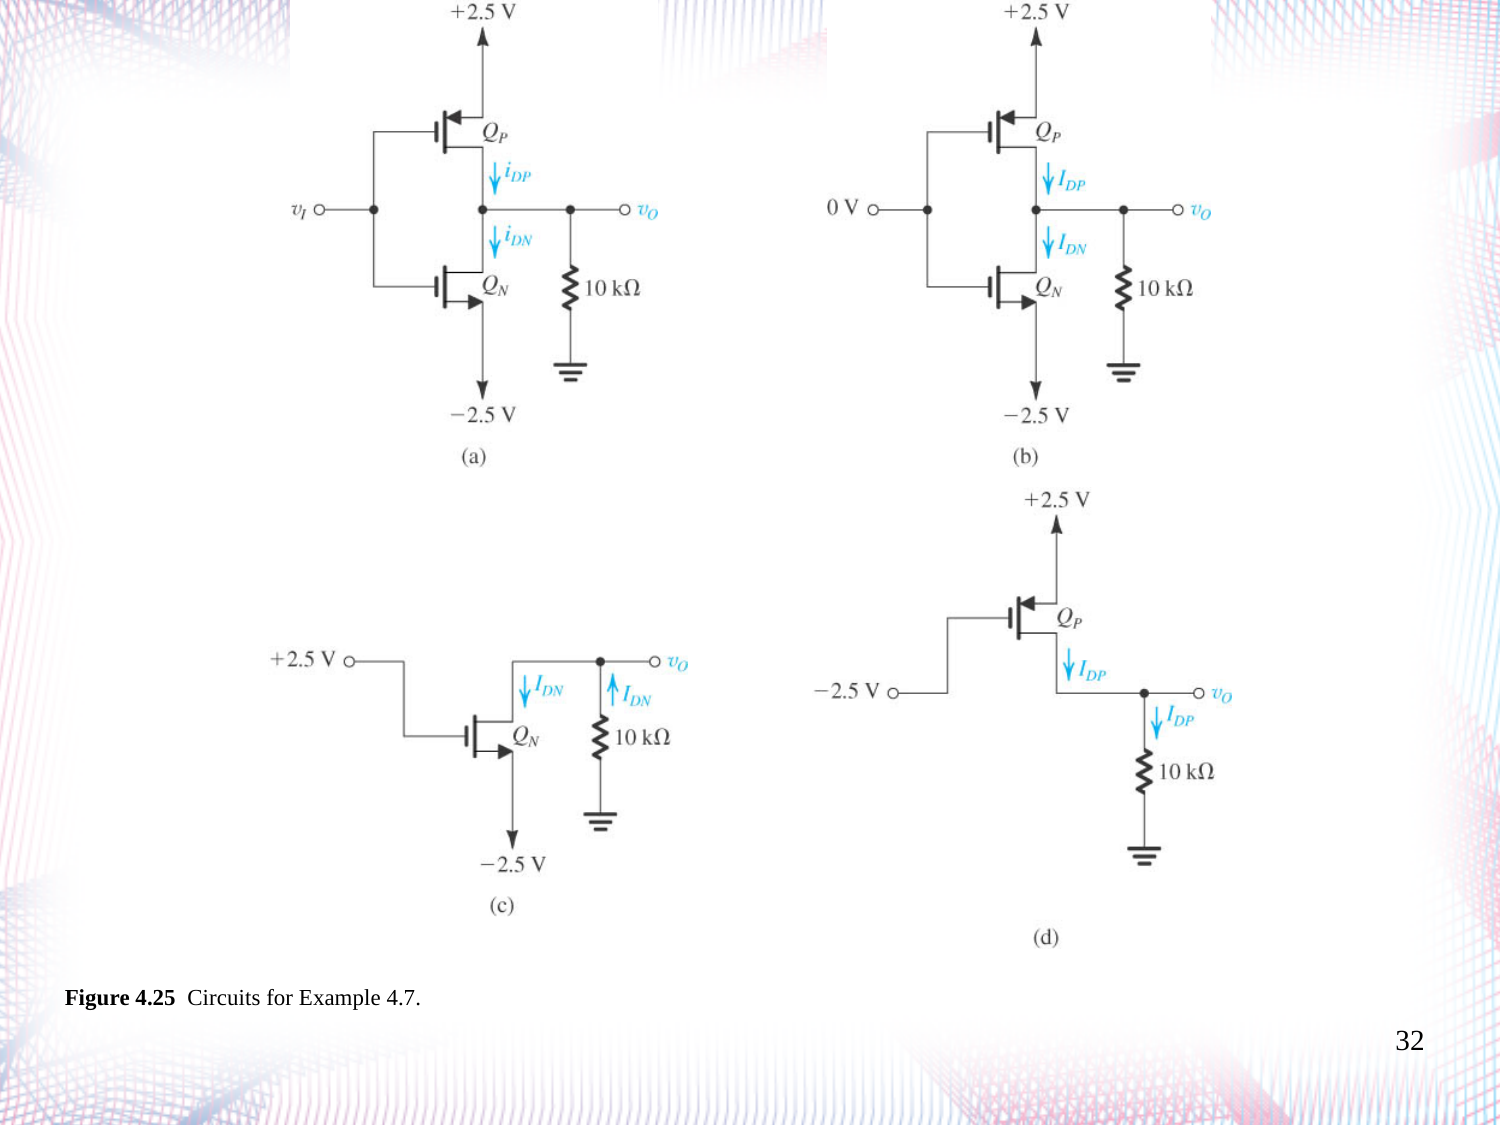

Figure 4.25 Circuits for Example 4.7.
32